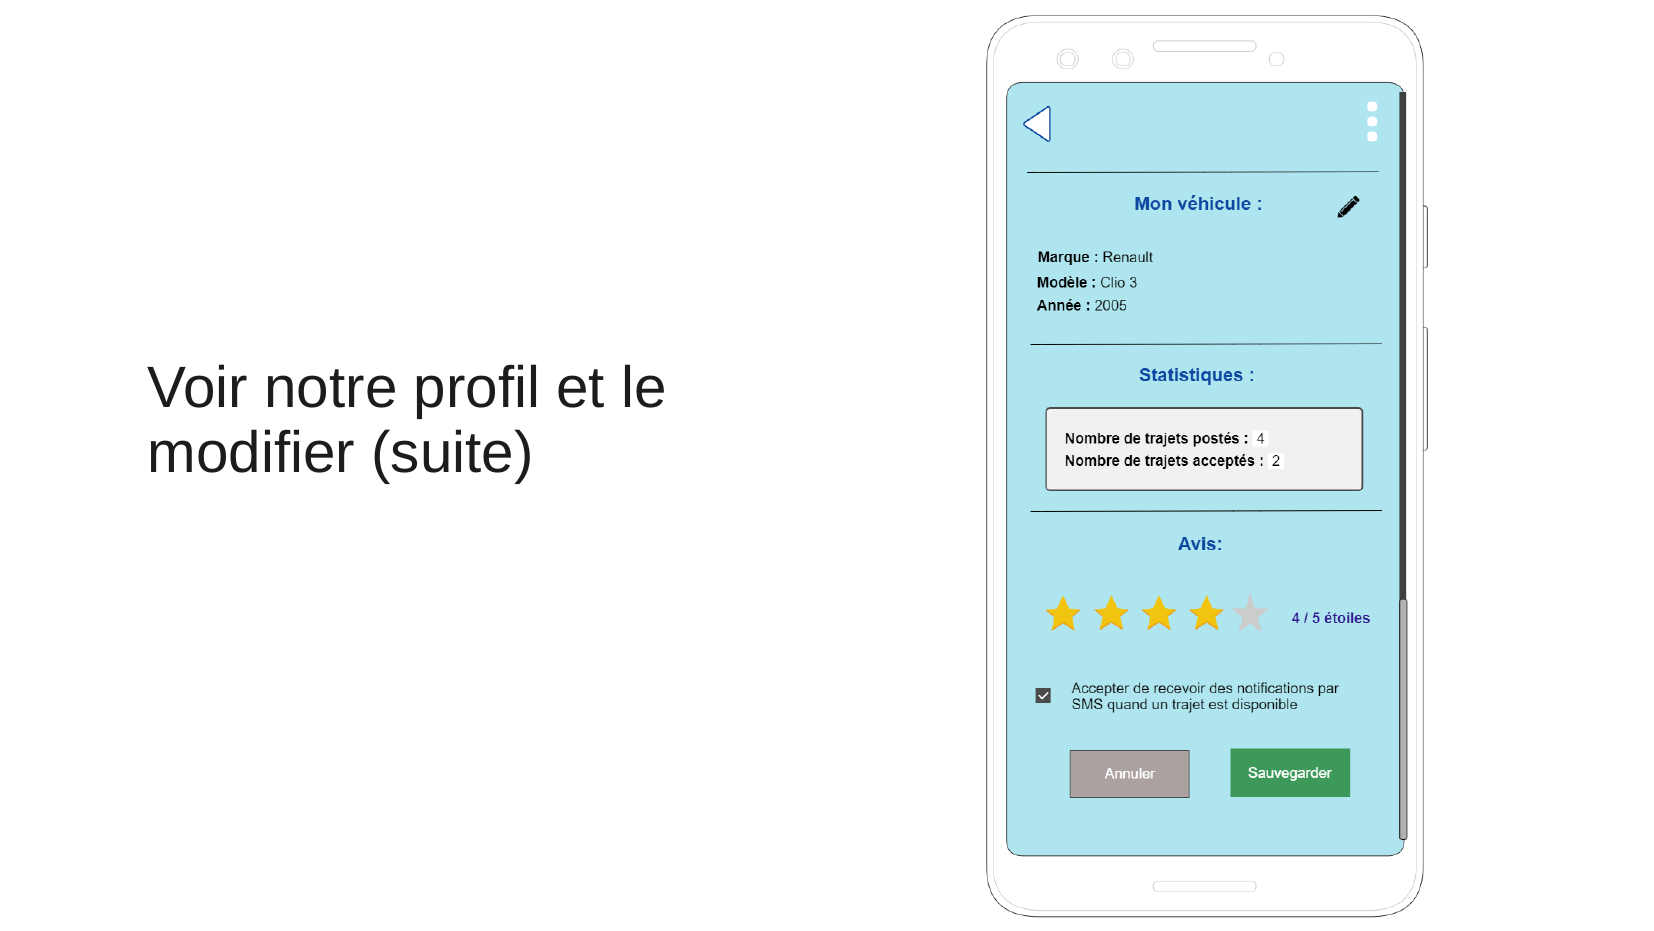

# Voir notre profil et le modifier (suite)